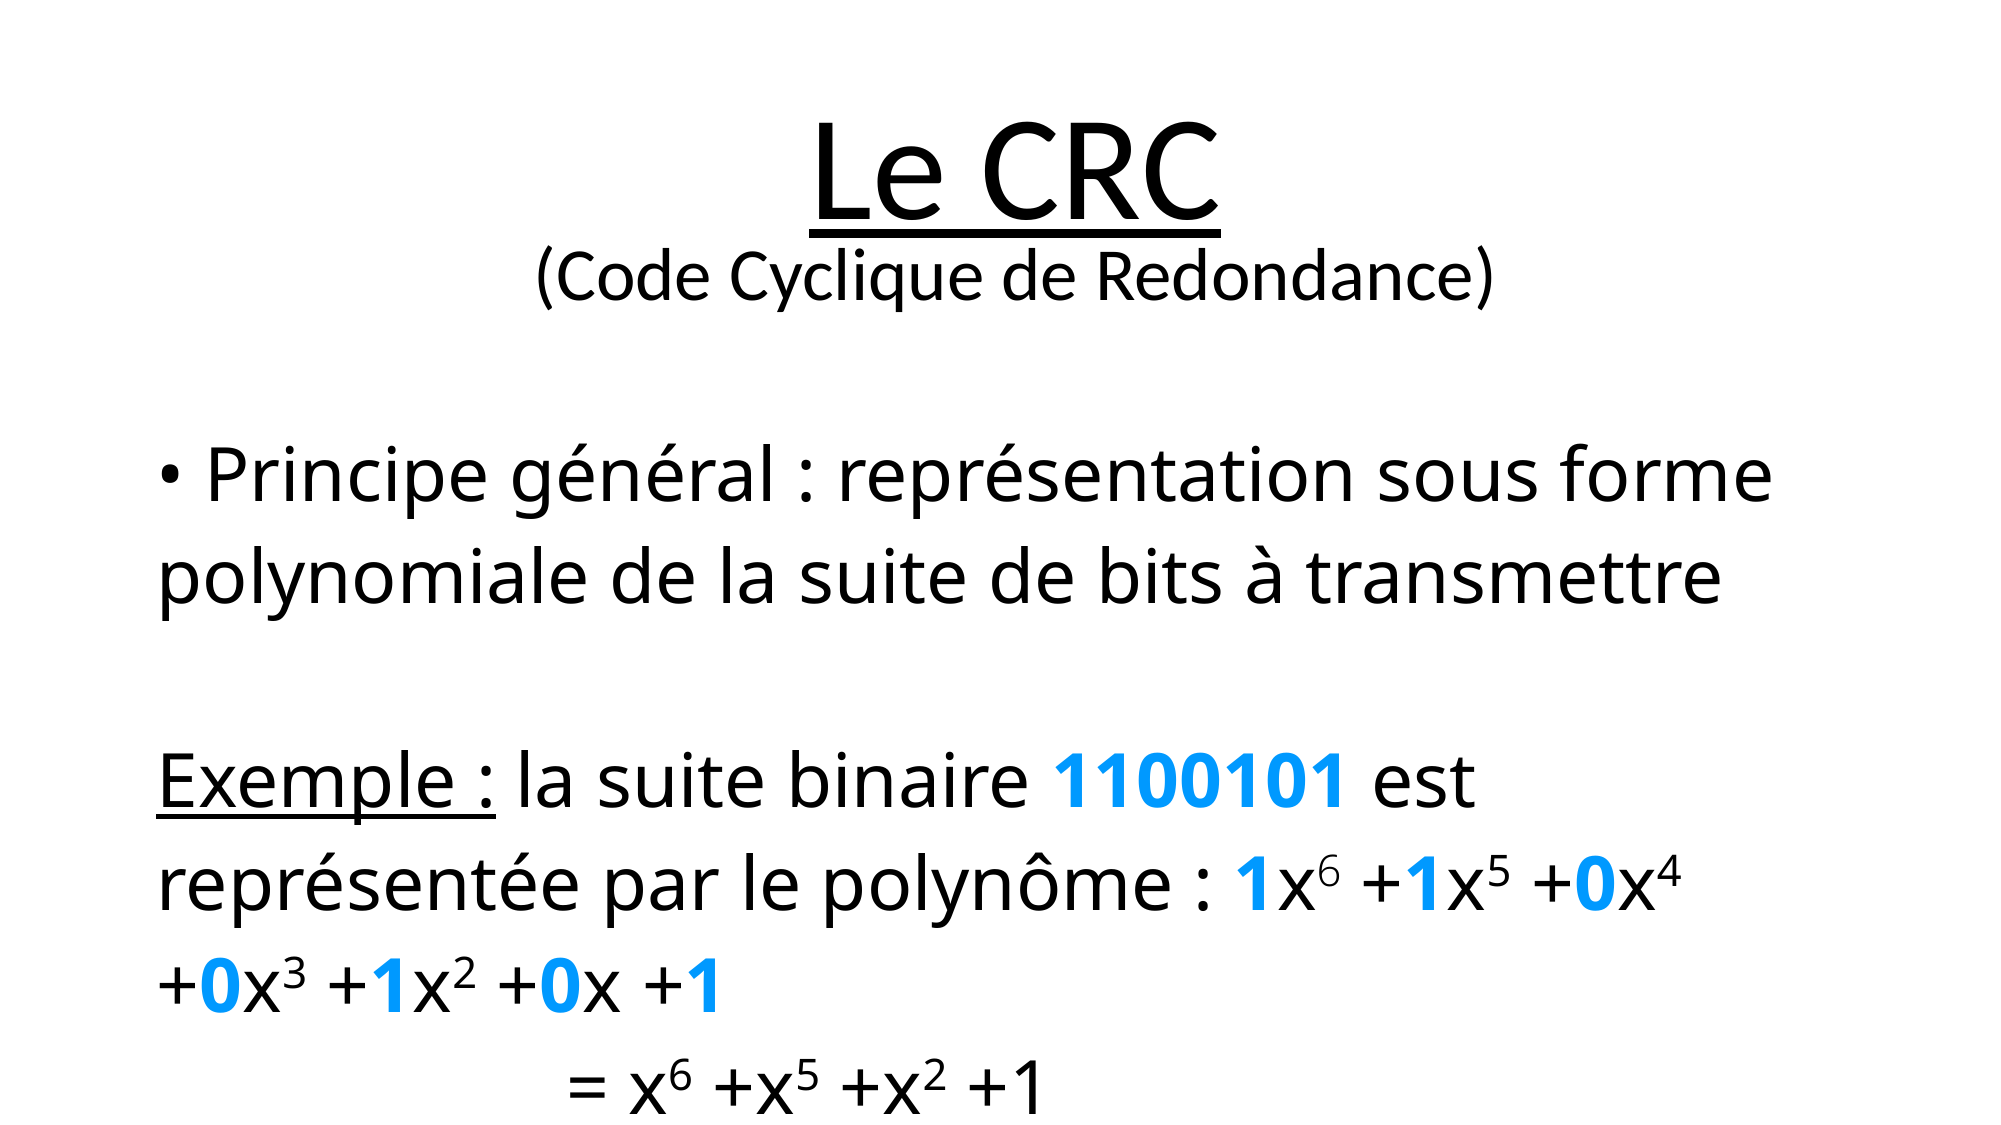

# Le CRC (Code Cyclique de Redondance)
• Principe général : représentation sous forme polynomiale de la suite de bits à transmettre
Exemple : la suite binaire 1100101 est représentée par le polynôme : 1x6 +1x5 +0x4 +0x3 +1x2 +0x +1
 = x6 +x5 +x2 +1